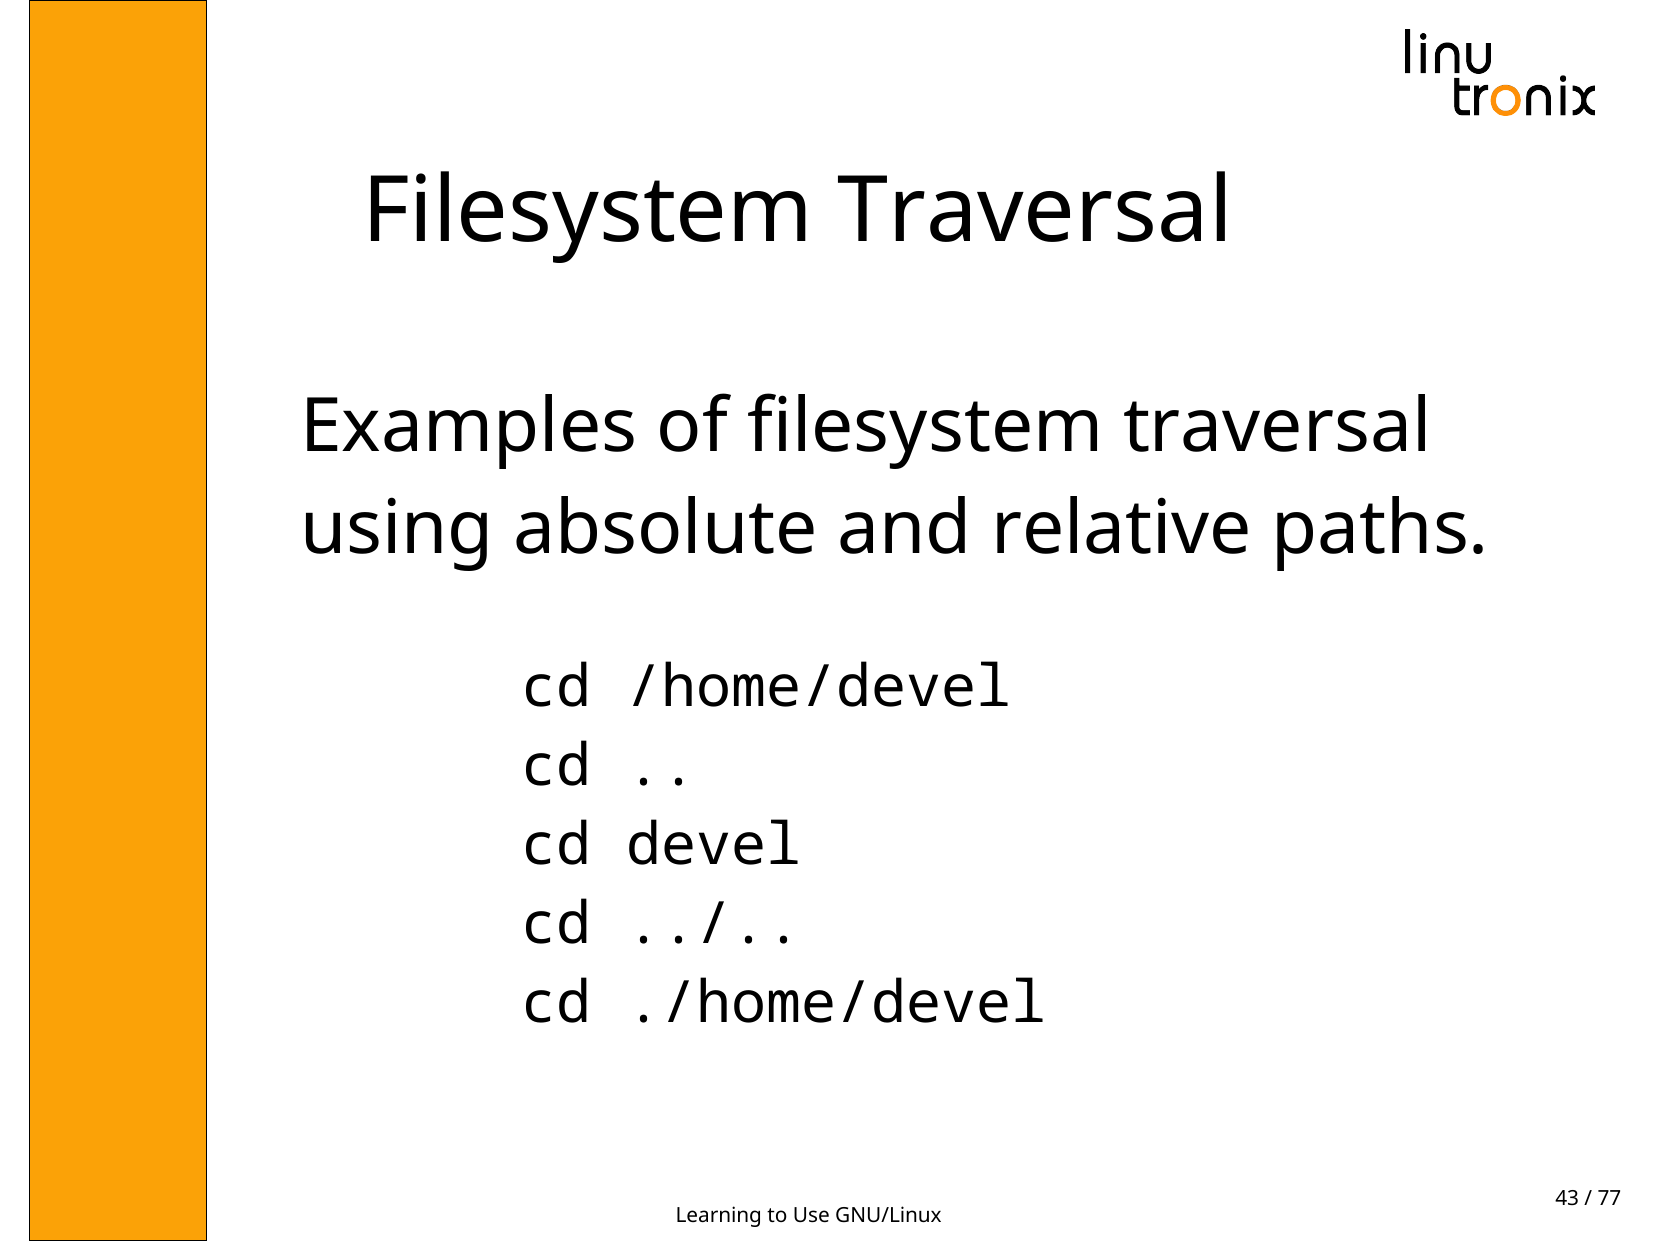

Filesystem Traversal
Examples of filesystem traversal
using absolute and relative paths.
			cd /home/devel
			cd ..
			cd devel
			cd ../..
			cd ./home/devel
43
Firmenvorstellung Linutronix V3.3